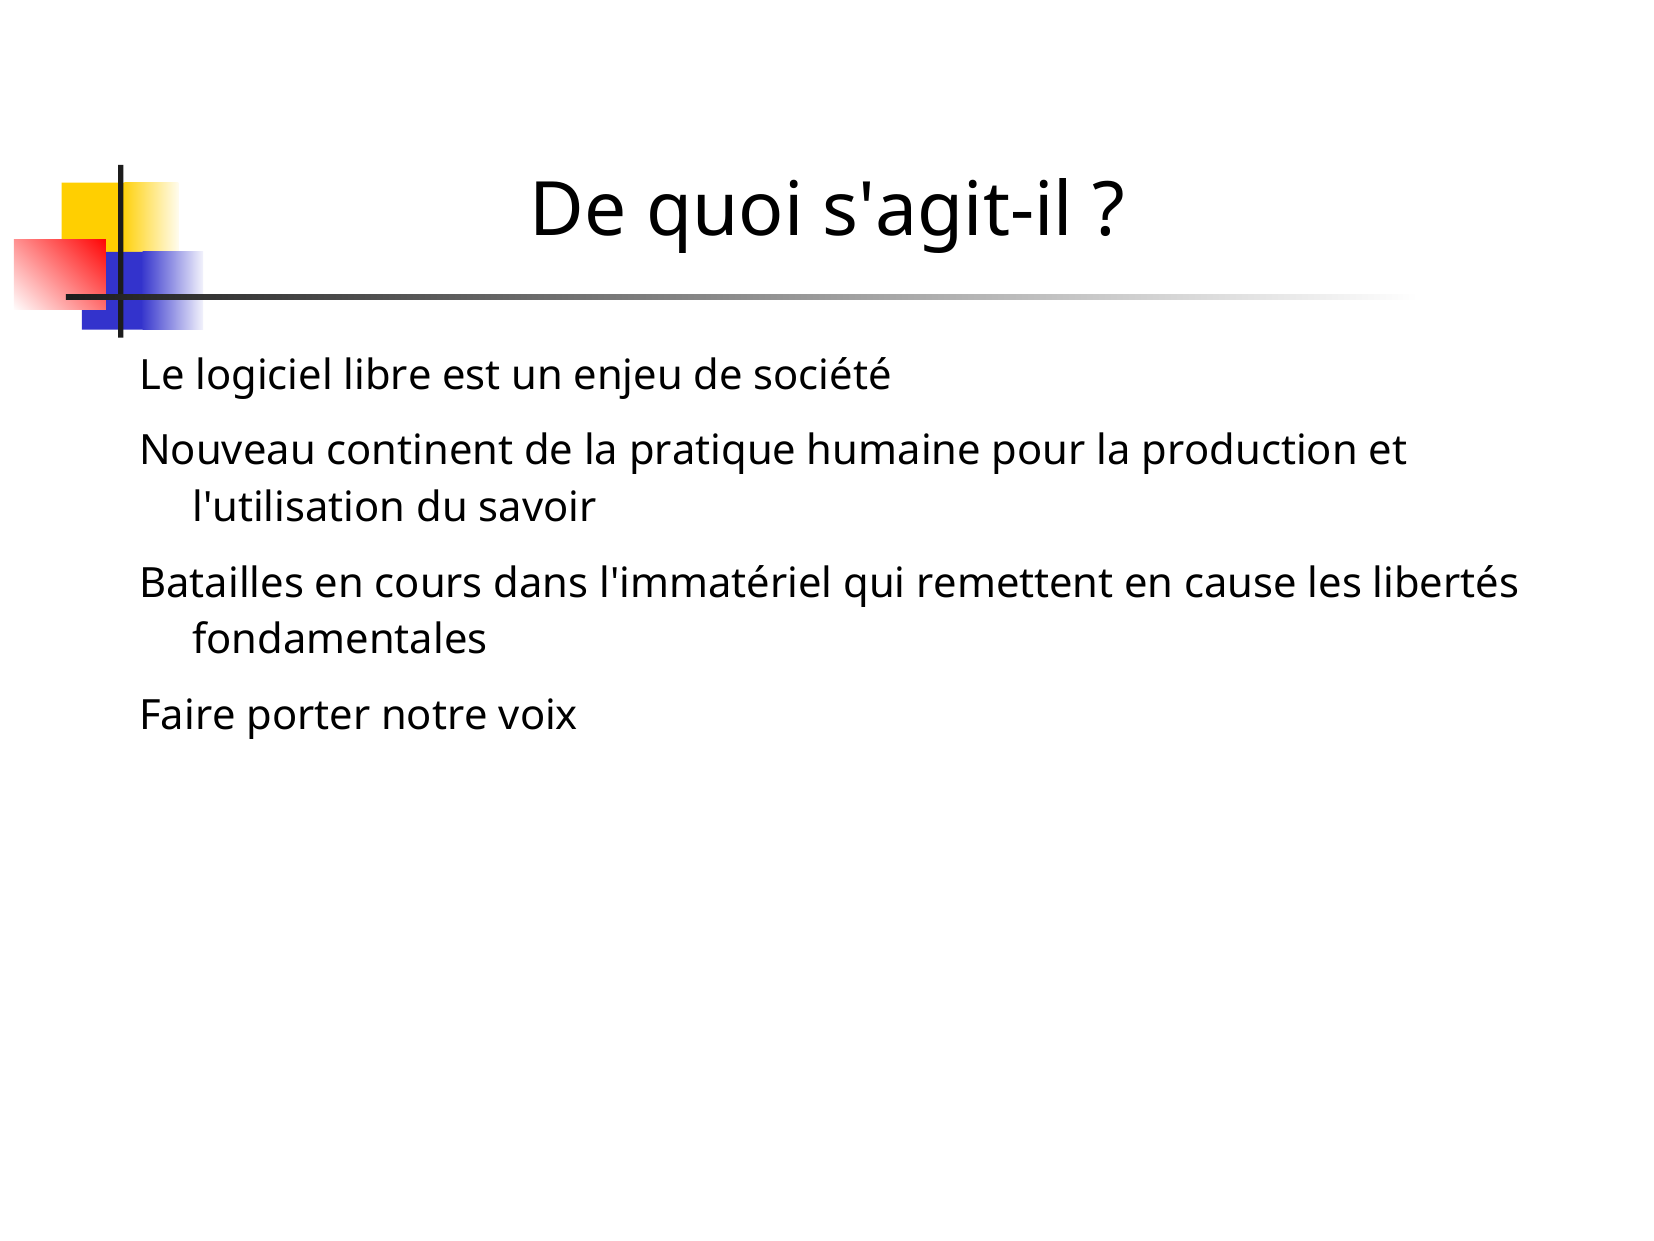

# De quoi s'agit-il ?
Le logiciel libre est un enjeu de société
Nouveau continent de la pratique humaine pour la production et l'utilisation du savoir
Batailles en cours dans l'immatériel qui remettent en cause les libertés fondamentales
Faire porter notre voix